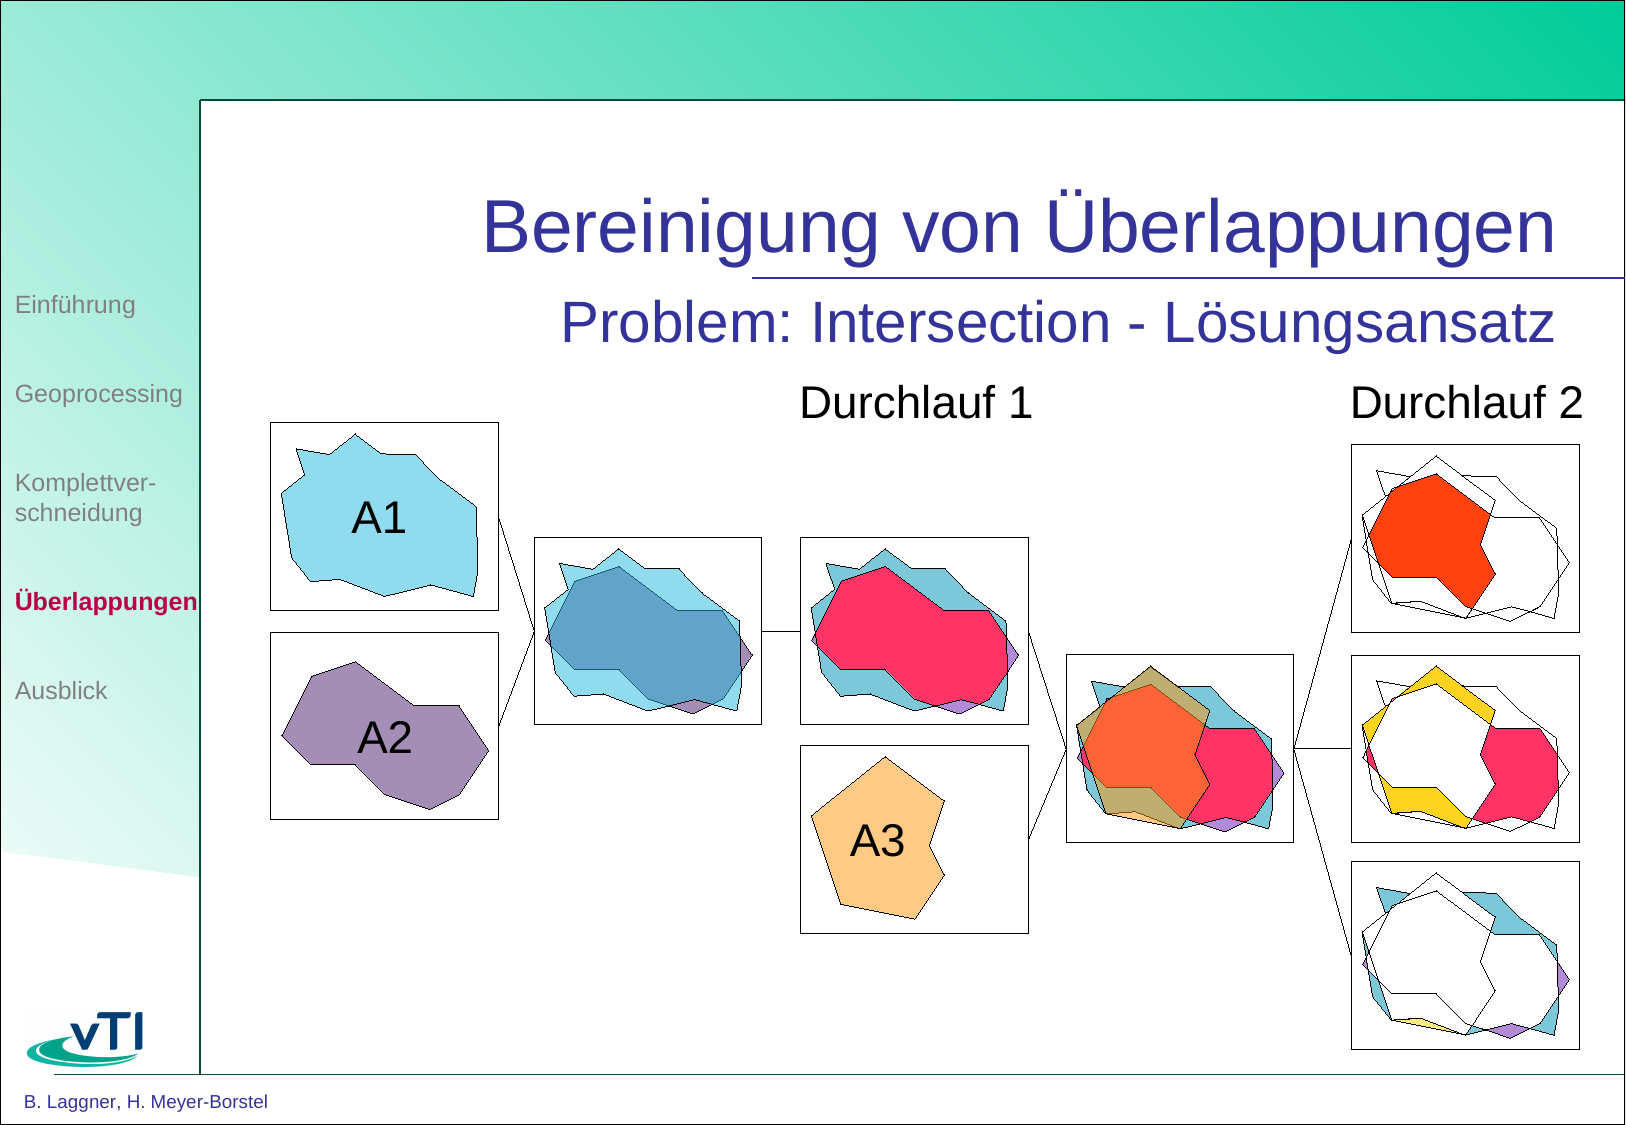

Bereinigung von Überlappungen
Problem: Intersection - Lösungsansatz
Einführung
Geoprocessing
Komplettver-schneidung
Überlappungen
Ausblick
Durchlauf 2
Durchlauf 1
A1
A2
A3